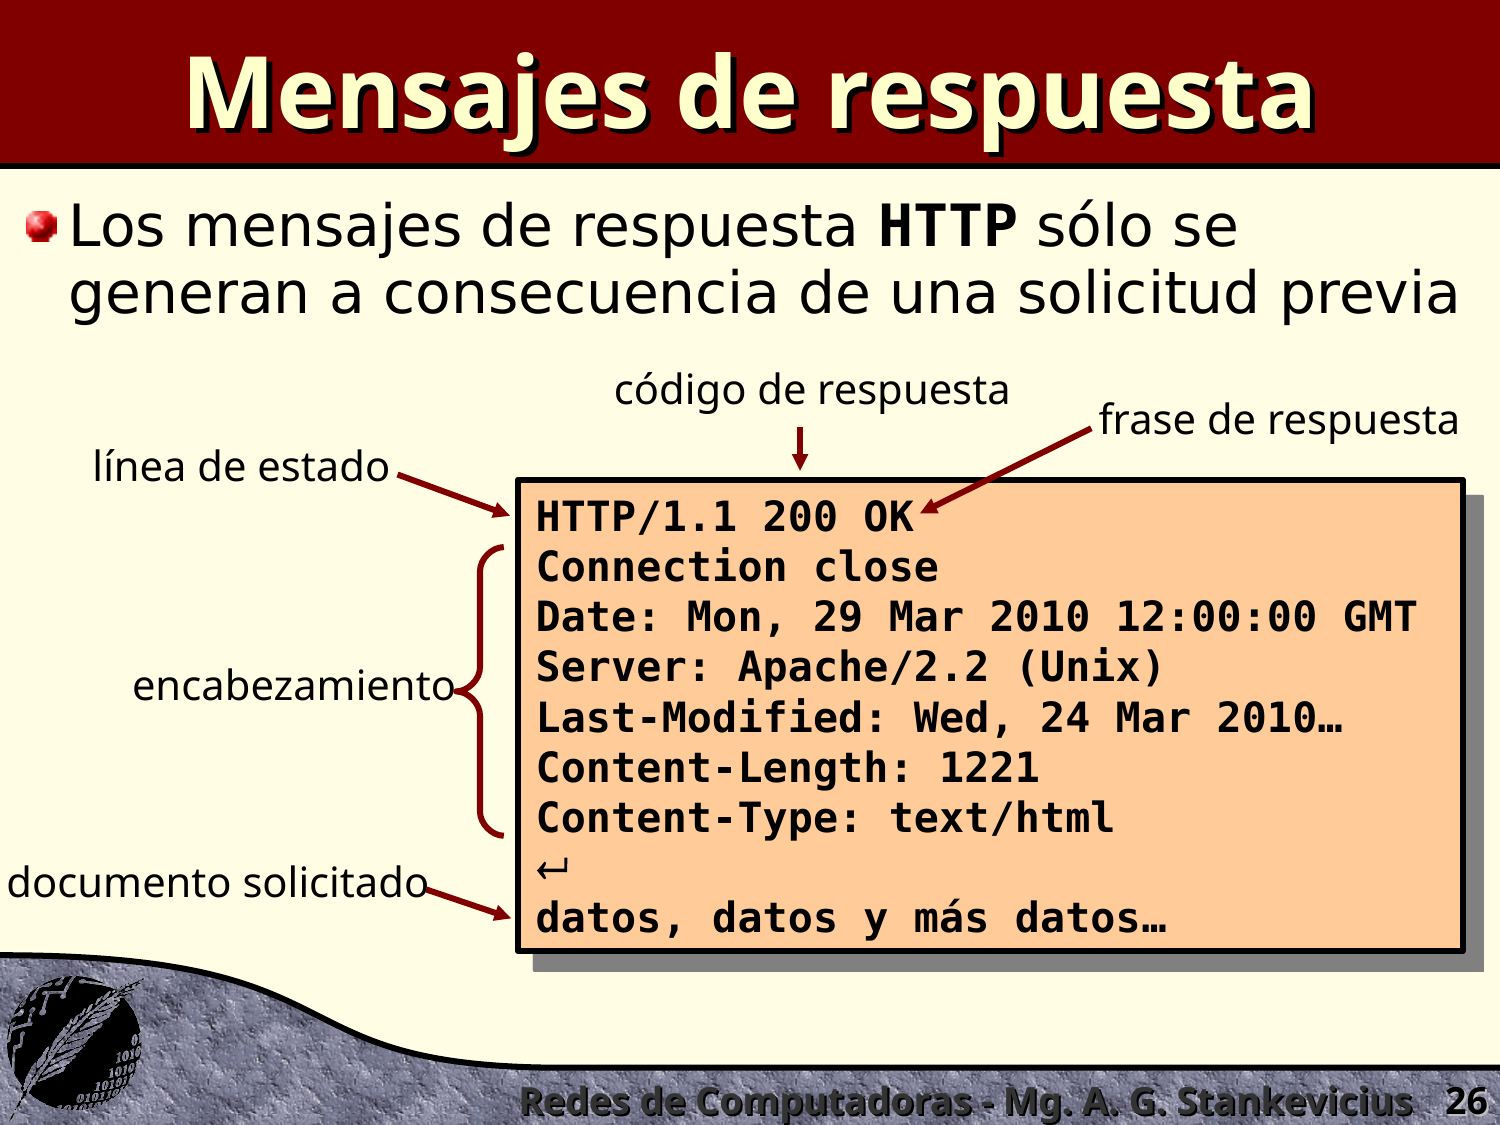

# Mensajes de respuesta
Los mensajes de respuesta HTTP sólo se generan a consecuencia de una solicitud previa
código de respuesta
frase de respuesta
línea de estado
HTTP/1.1 200 OK
Connection close
Date: Mon, 29 Mar 2010 12:00:00 GMT
Server: Apache/2.2 (Unix)
Last-Modified: Wed, 24 Mar 2010…
Content-Length: 1221
Content-Type: text/html
↵
datos, datos y más datos…
encabezamiento
documento solicitado
26